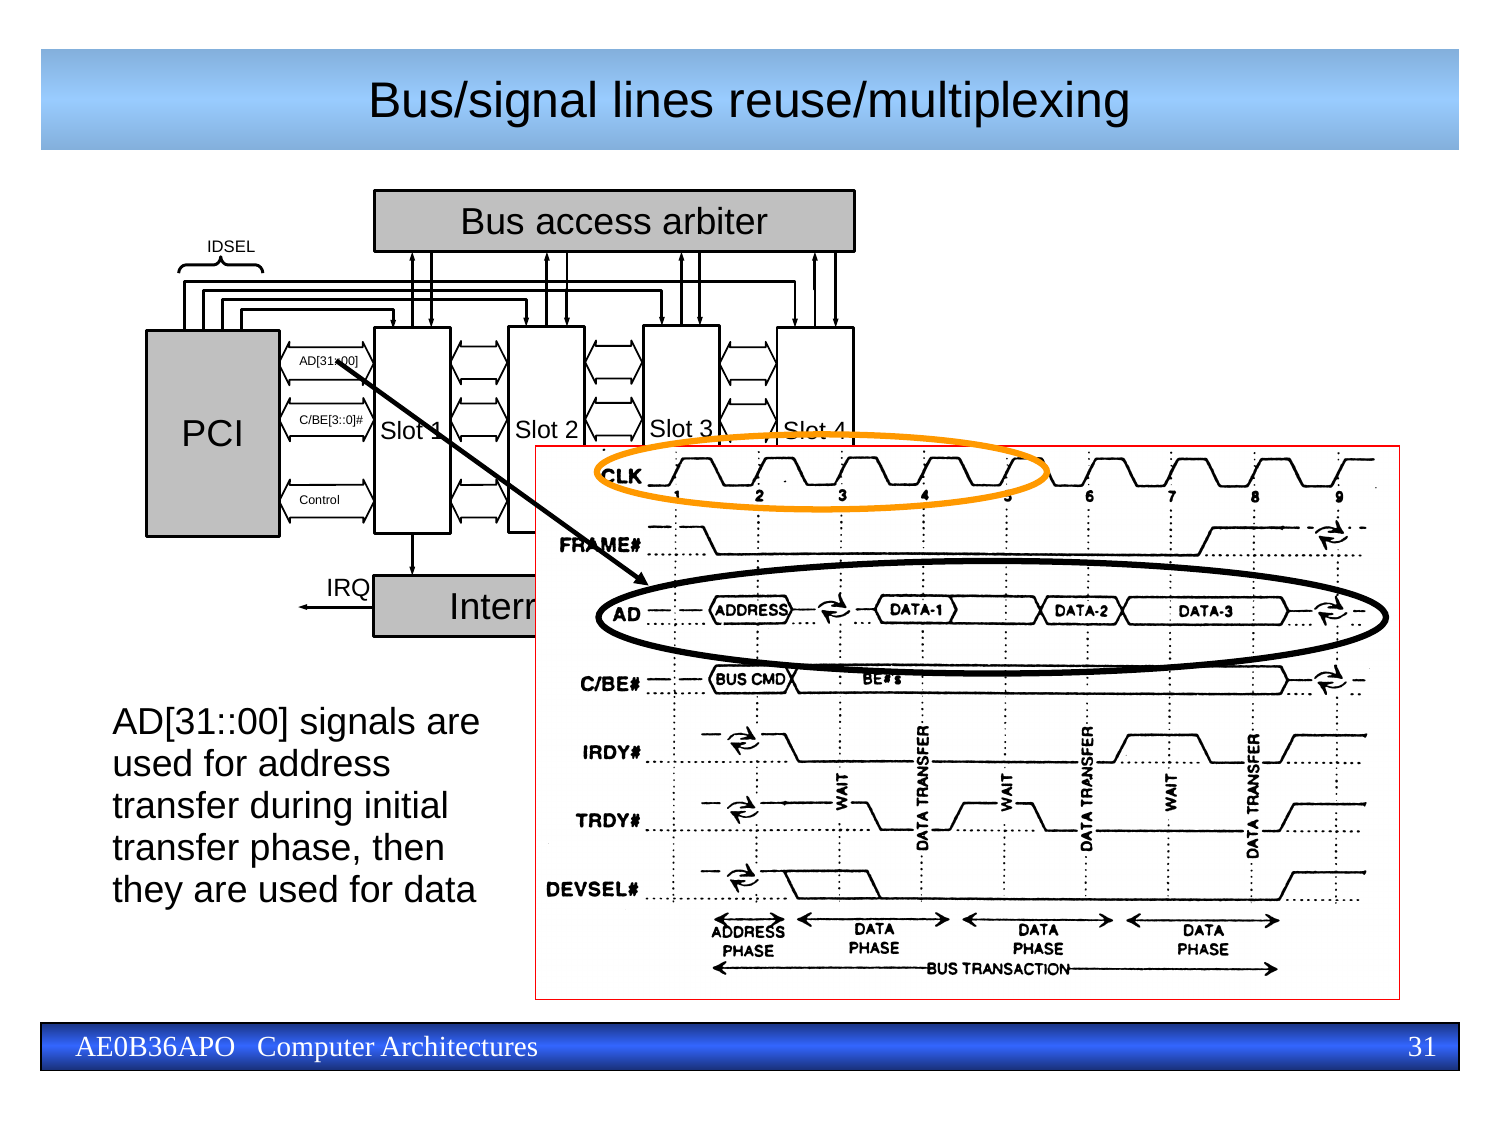

# Bus/signal lines reuse/multiplexing
Bus access arbiter
IDSEL
Slot 3
Slot 2
Slot 1
Slot 4
PCI
AD[31::00]
C/BE[3::0]#
Control
IRQ
Interrupt subsystem
AD[31::00] signals are used for address transfer during initial transfer phase, then they are used for data
AE0B36APO Computer Architectures
31